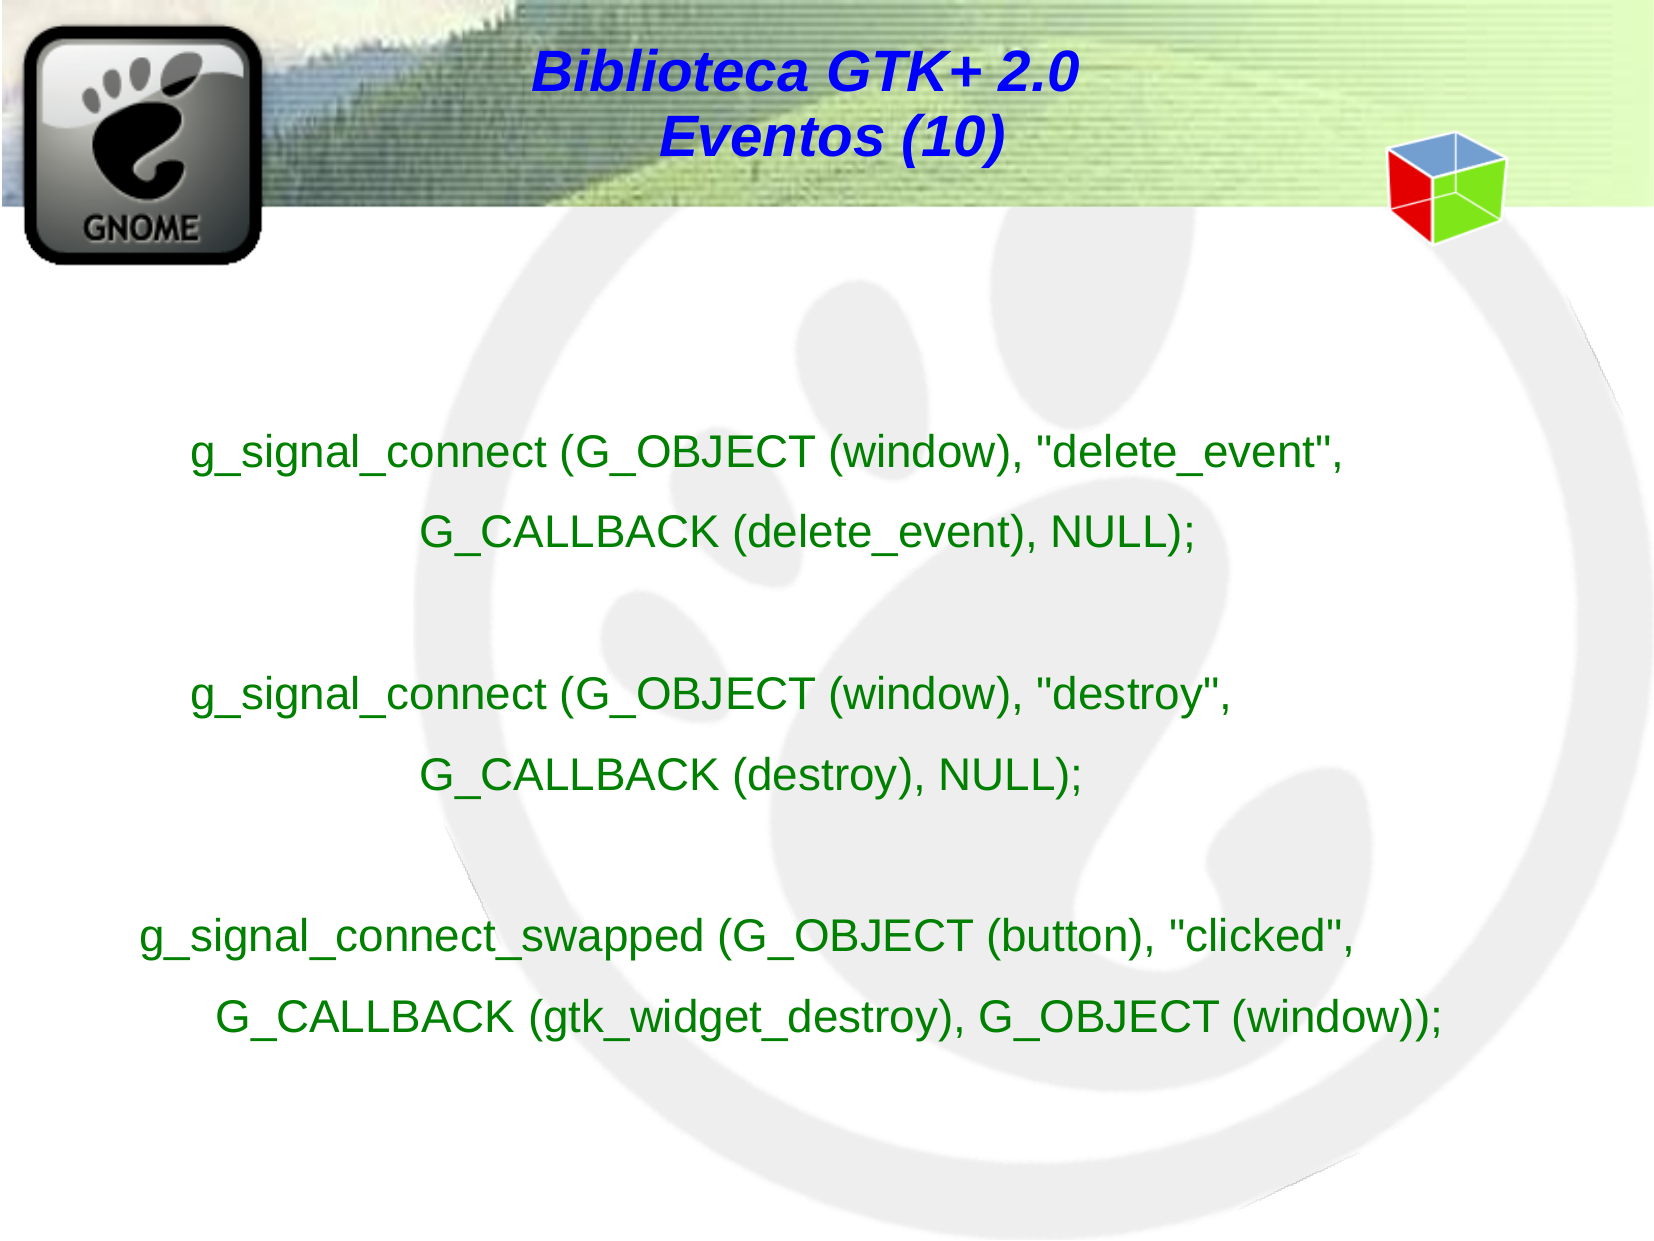

# Biblioteca GTK+ 2.0 Eventos (10)
 g_signal_connect (G_OBJECT (window), "delete_event",
 G_CALLBACK (delete_event), NULL);
 g_signal_connect (G_OBJECT (window), "destroy",
 G_CALLBACK (destroy), NULL);
g_signal_connect_swapped (G_OBJECT (button), "clicked",
 G_CALLBACK (gtk_widget_destroy), G_OBJECT (window));